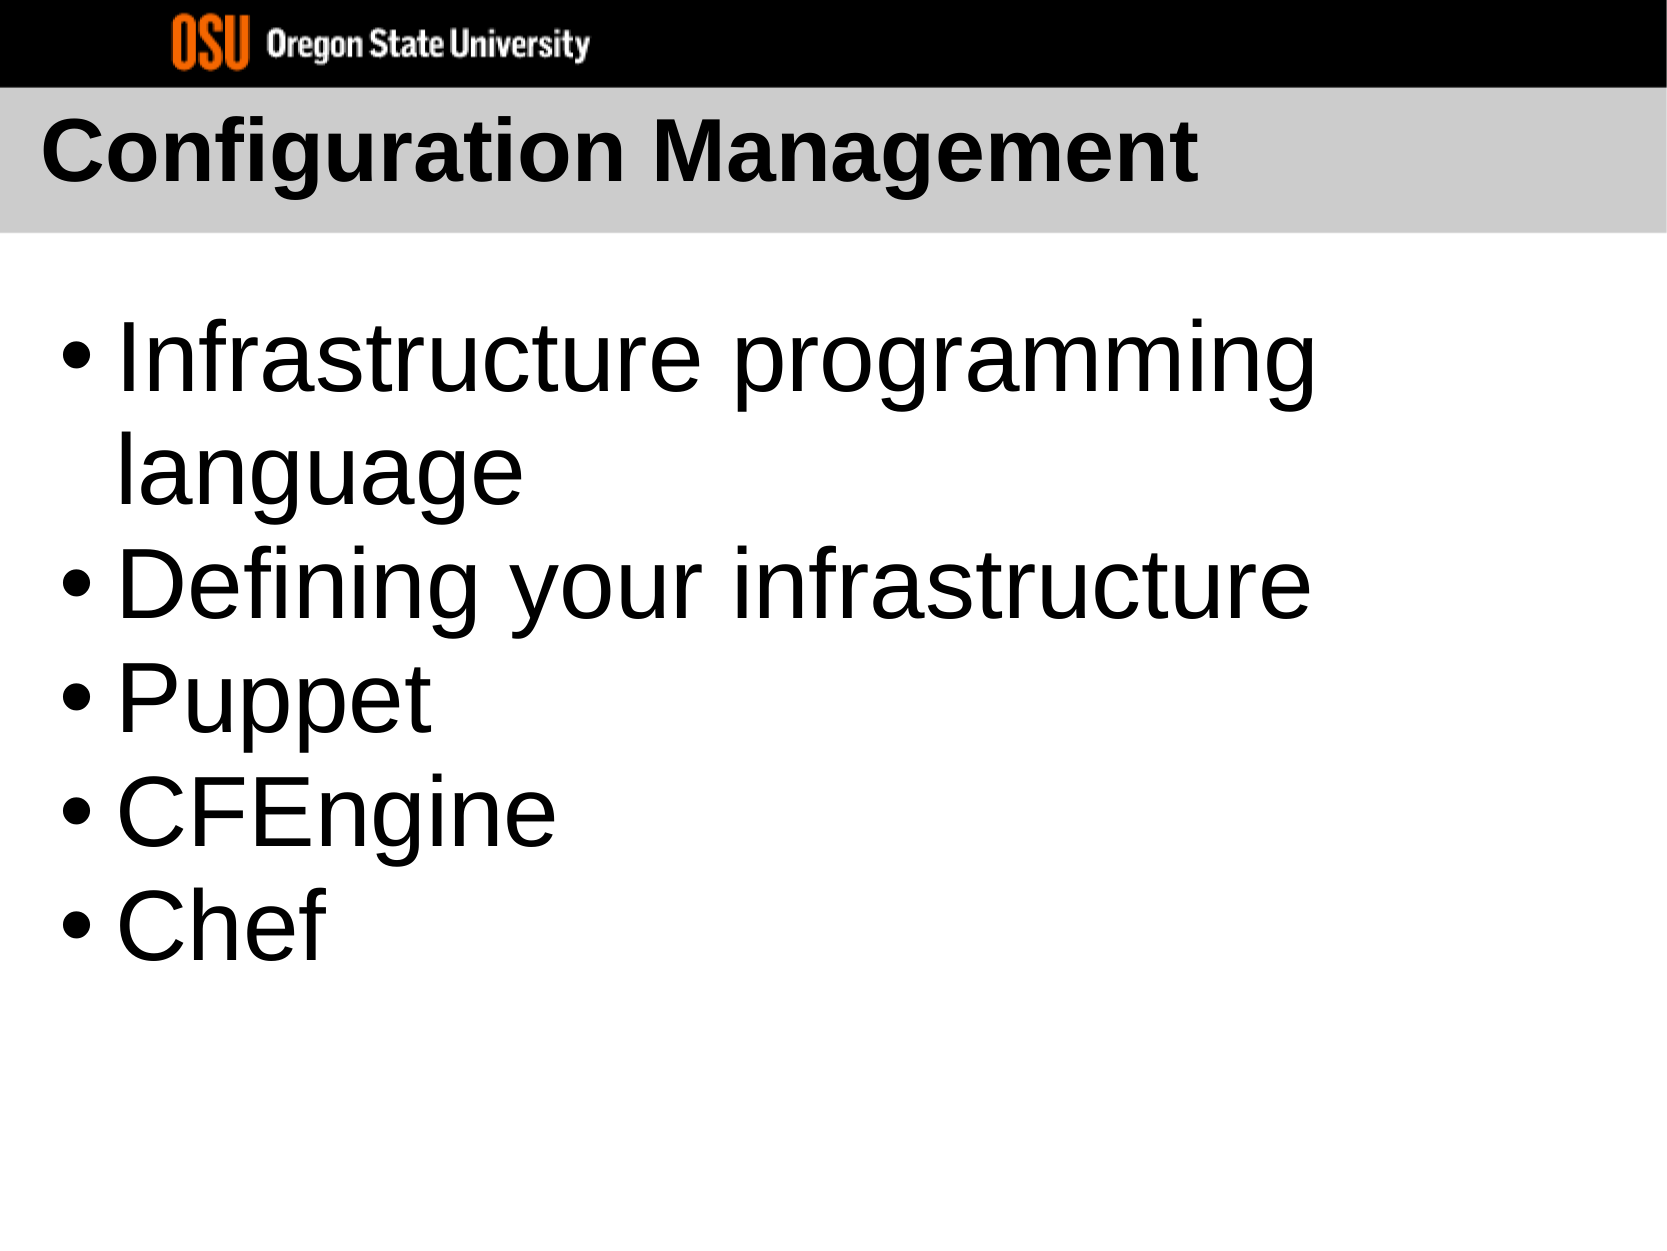

# Configuration Management
Infrastructure programming language
Defining your infrastructure
Puppet
CFEngine
Chef